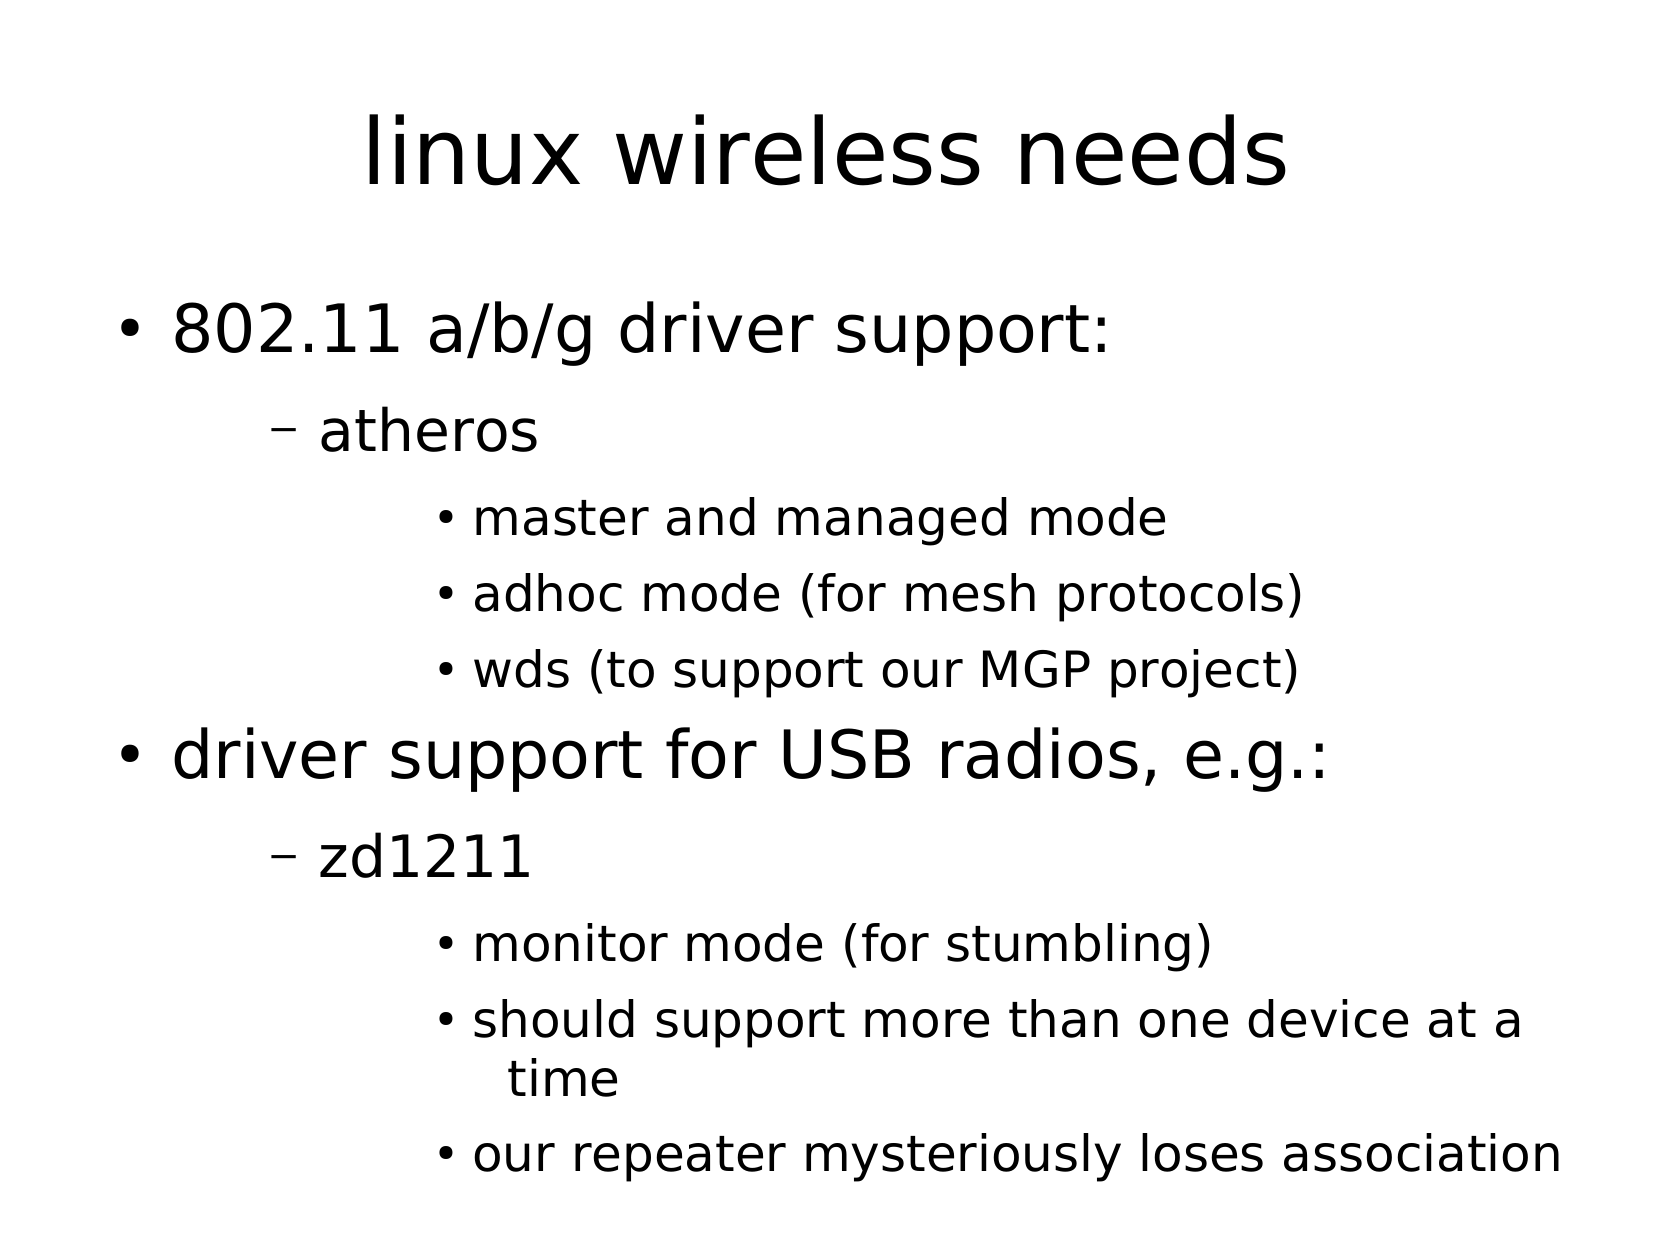

# linux wireless needs
802.11 a/b/g driver support:
atheros
master and managed mode
adhoc mode (for mesh protocols)
wds (to support our MGP project)
driver support for USB radios, e.g.:
zd1211
monitor mode (for stumbling)
should support more than one device at a time
our repeater mysteriously loses association